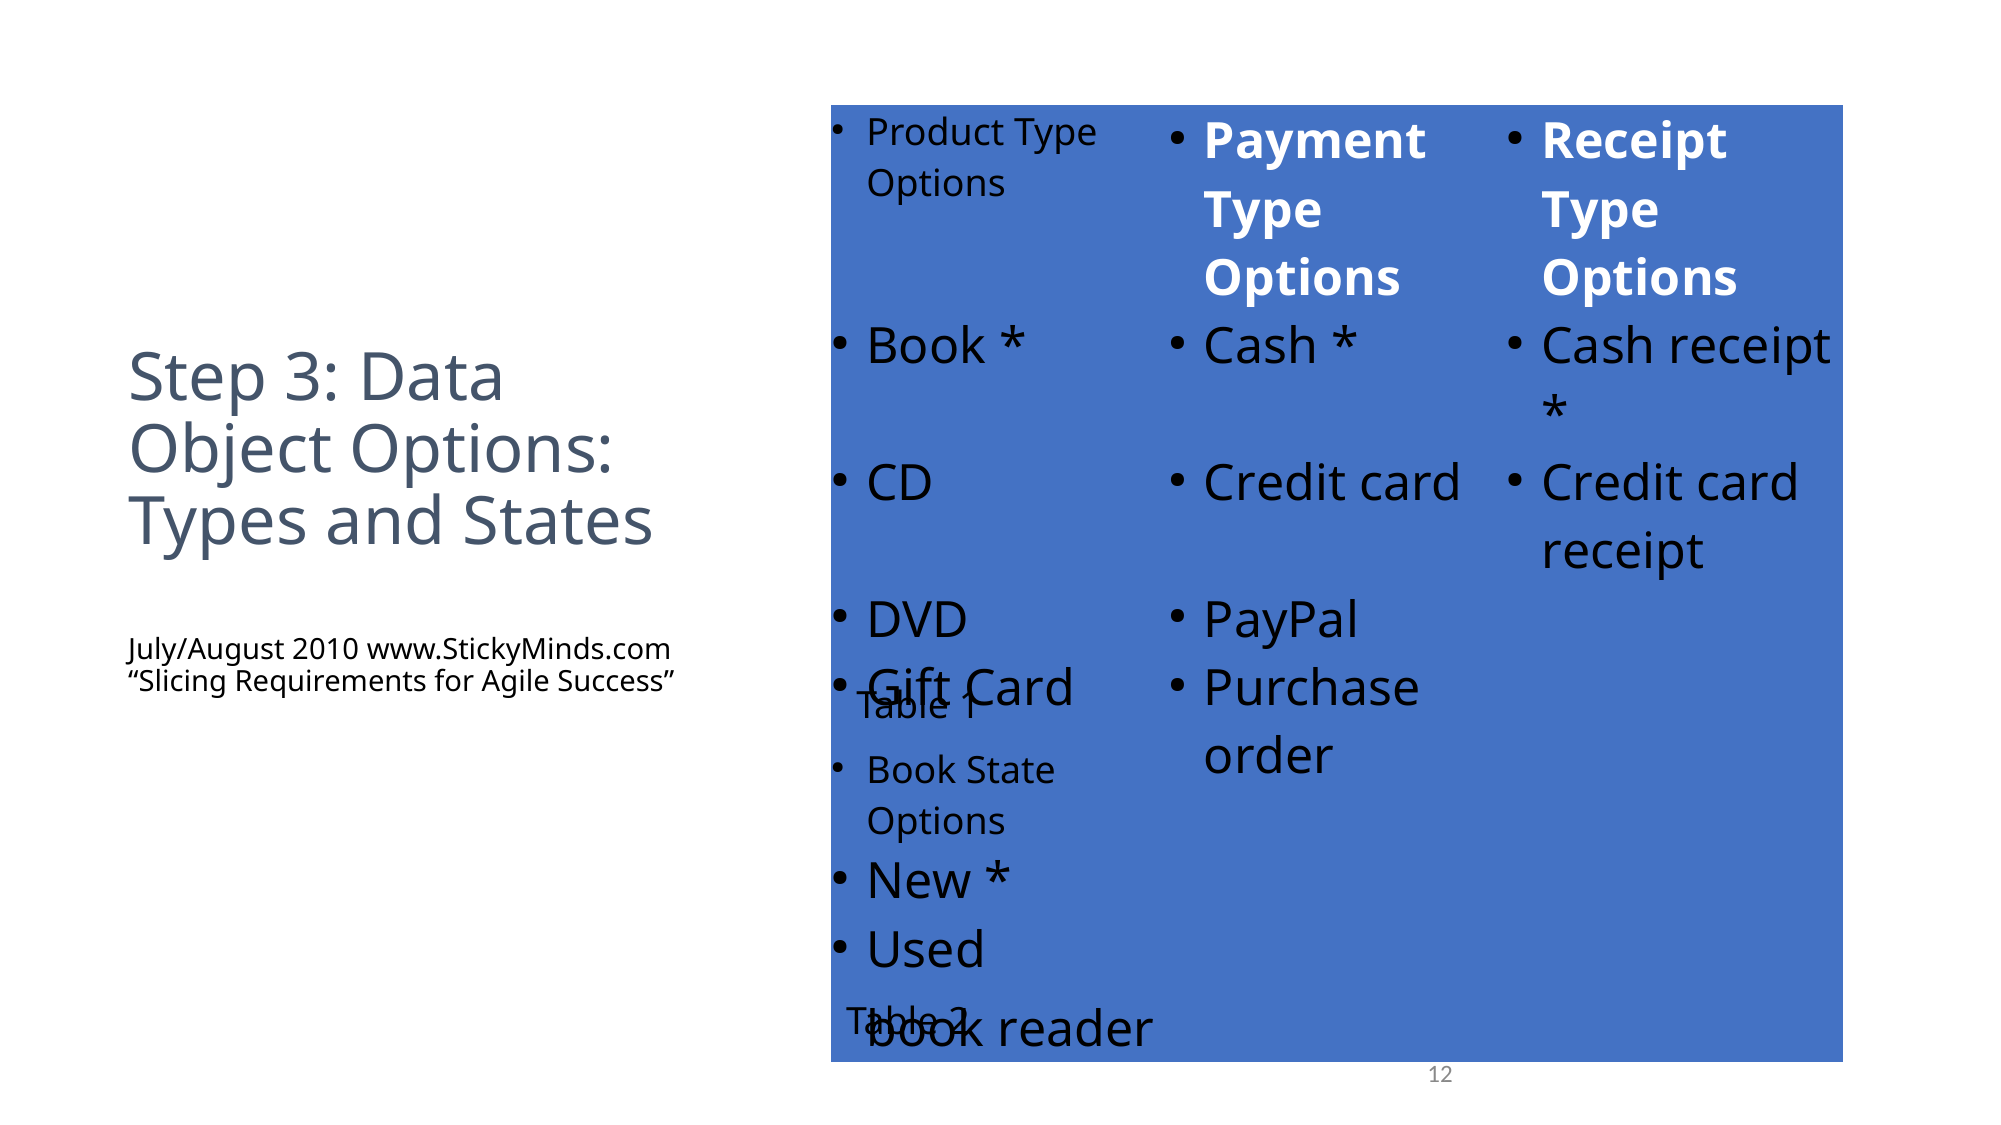

| Product Type Options | Payment Type Options | Receipt Type Options |
| --- | --- | --- |
| Book \* | Cash \* | Cash receipt \* |
| CD | Credit card | Credit card receipt |
| DVD | PayPal | |
| Gift Card | Purchase order | |
| Greeting Card | | |
| Electronic book reader | | |
# Step 3: Data Object Options: Types and States July/August 2010 www.StickyMinds.com “Slicing Requirements for Agile Success”
Table 1
| Book State Options |
| --- |
| New \* |
| Used |
Table 2